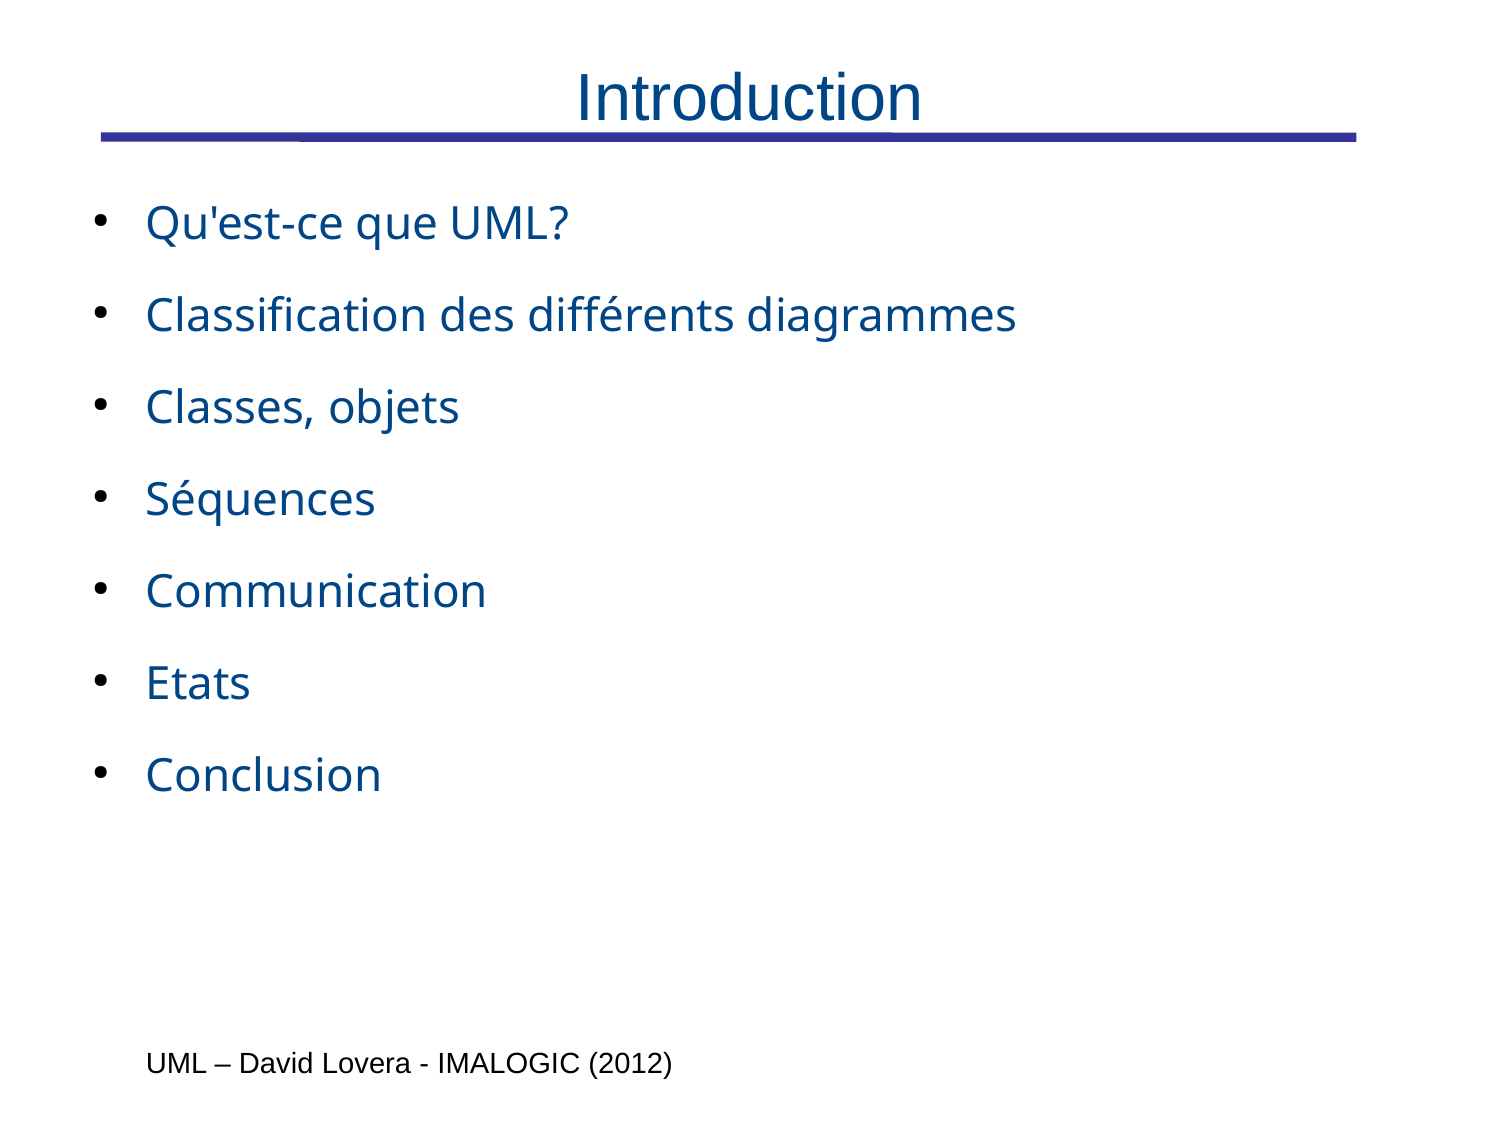

# Introduction
Qu'est-ce que UML?
Classification des différents diagrammes
Classes, objets
Séquences
Communication
Etats
Conclusion
UML – David Lovera - IMALOGIC (2012)